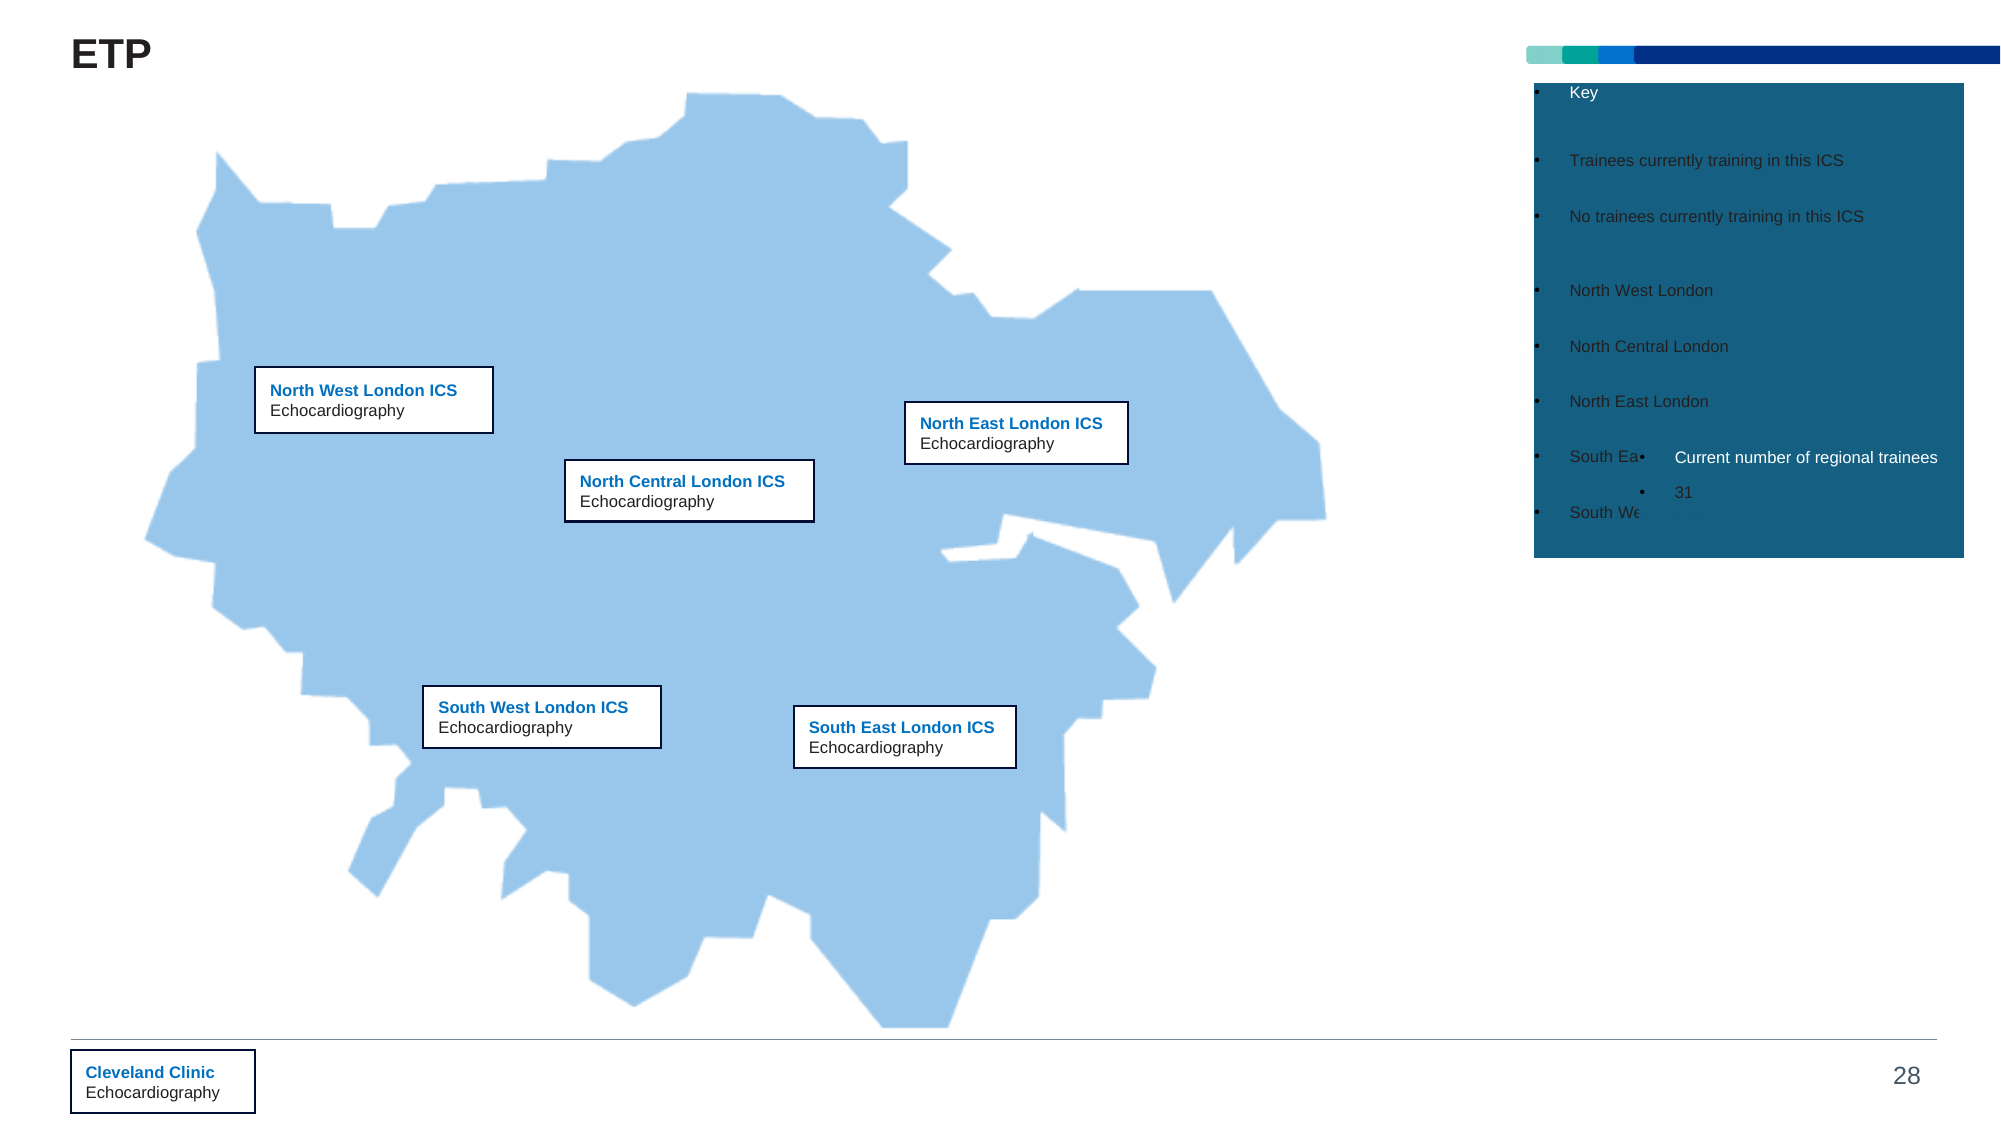

# ETP
| Key | |
| --- | --- |
| Trainees currently training in this ICS | |
| No trainees currently training in this ICS | |
| ICS | |
| --- | --- |
| North West London | |
| North Central London | |
| North East London | |
| South East London | |
| South West London | |
North West London ICS
Echocardiography
North East London ICS
Echocardiography
| Current number of regional trainees |
| --- |
| 31 |
North Central London ICS
Echocardiography
South West London ICS
Echocardiography
South East London ICS
Echocardiography
Cleveland Clinic
Echocardiography